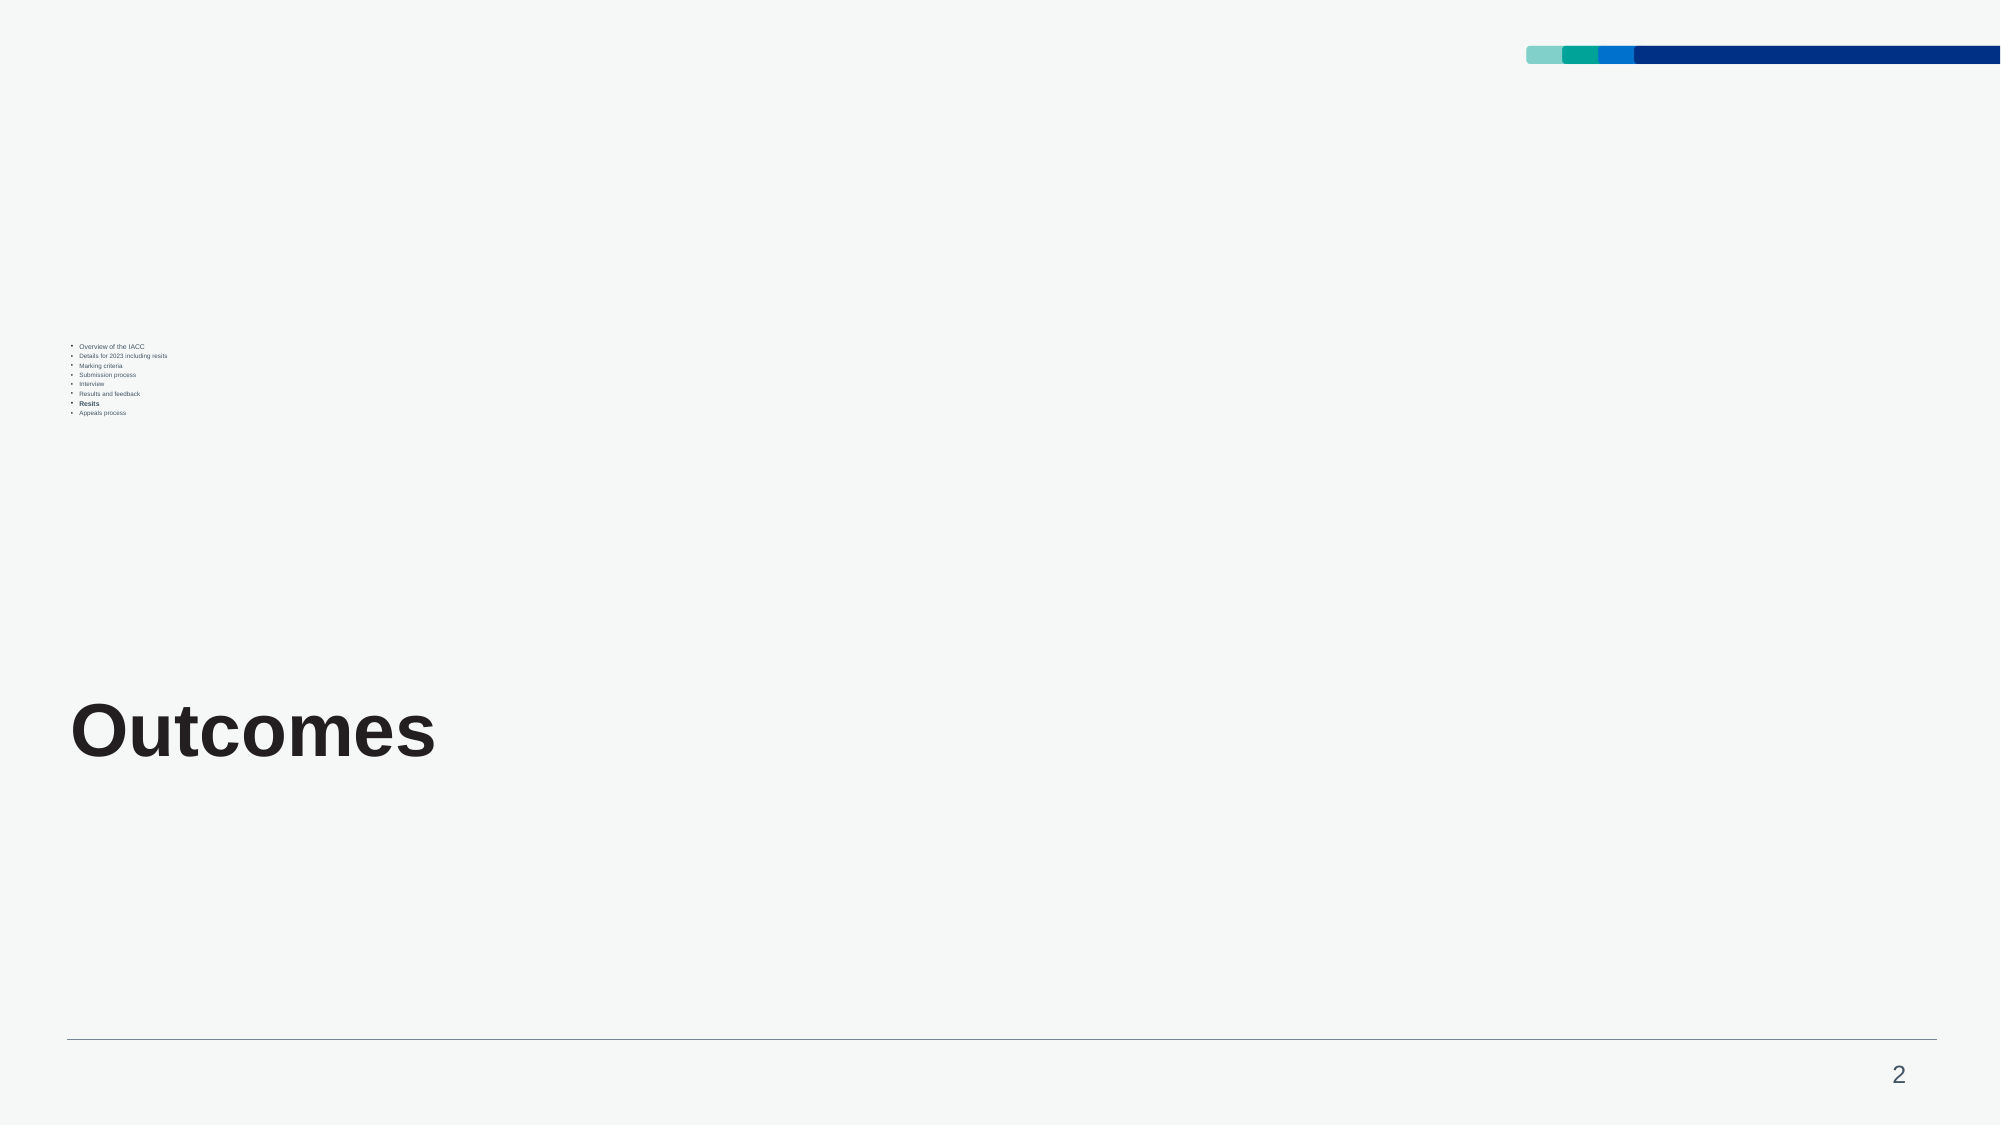

# Overview of the IACC
Details for 2023 including resits
Marking criteria
Submission process
Interview
Results and feedback
Resits
Appeals process
Outcomes